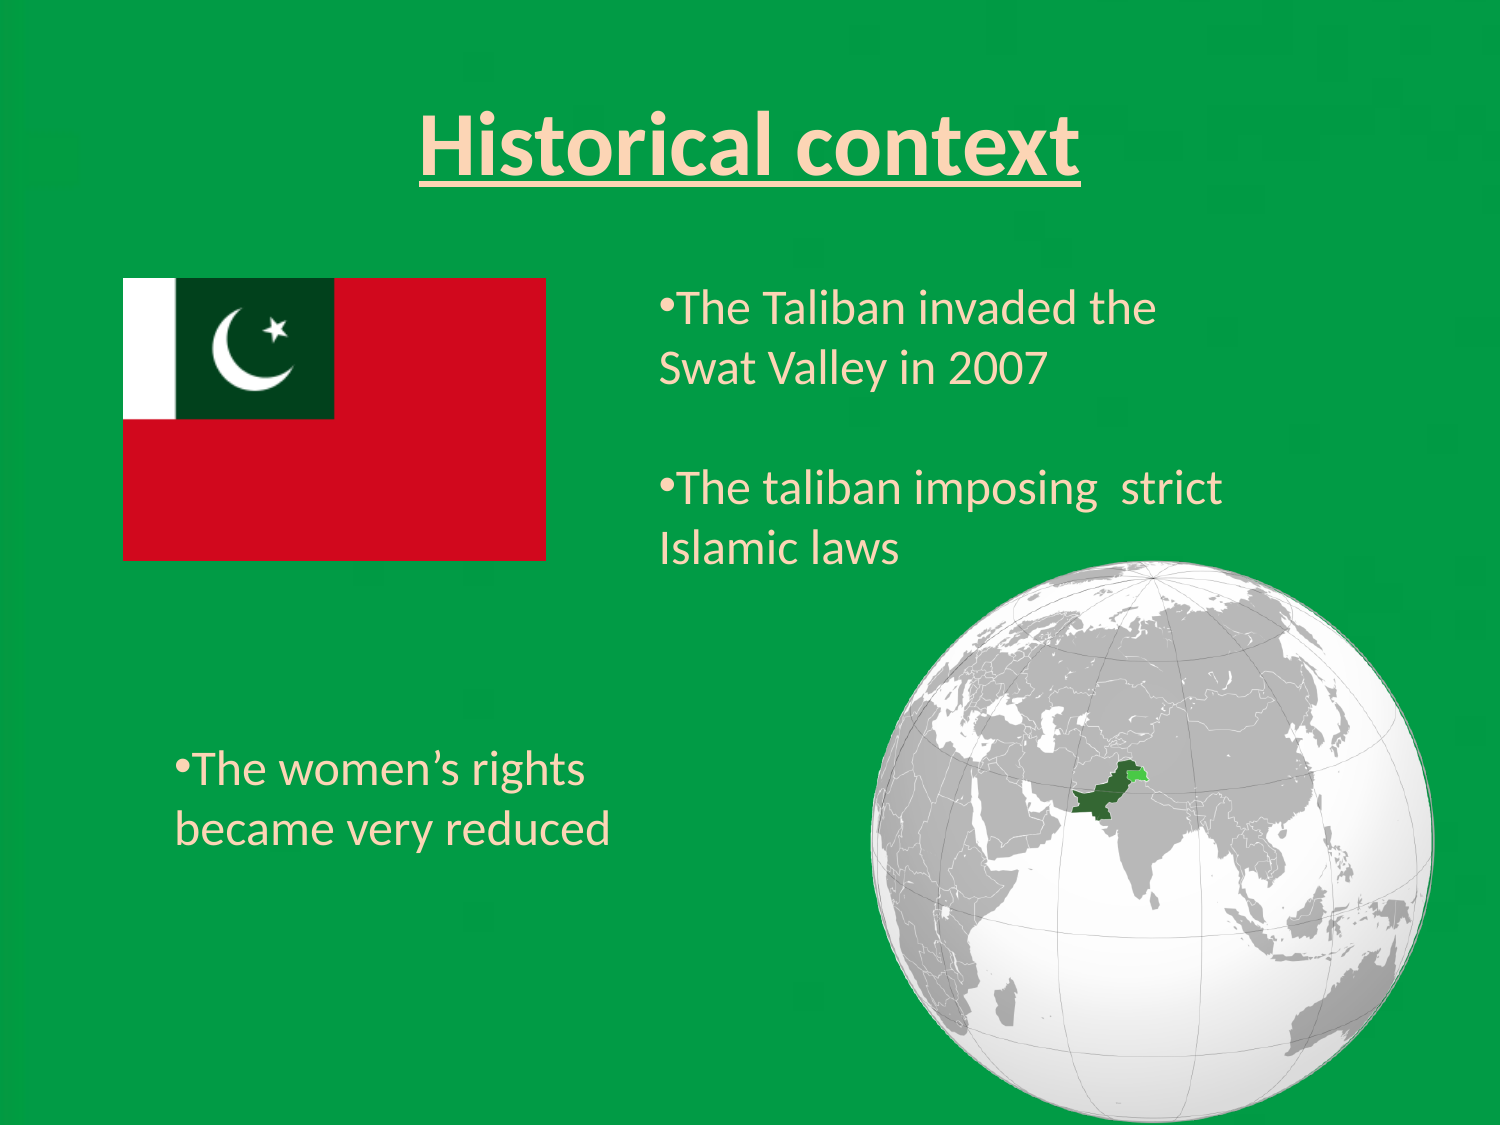

# Historical context
The Taliban invaded the Swat Valley in 2007
The taliban imposing strict Islamic laws
The women’s rights became very reduced